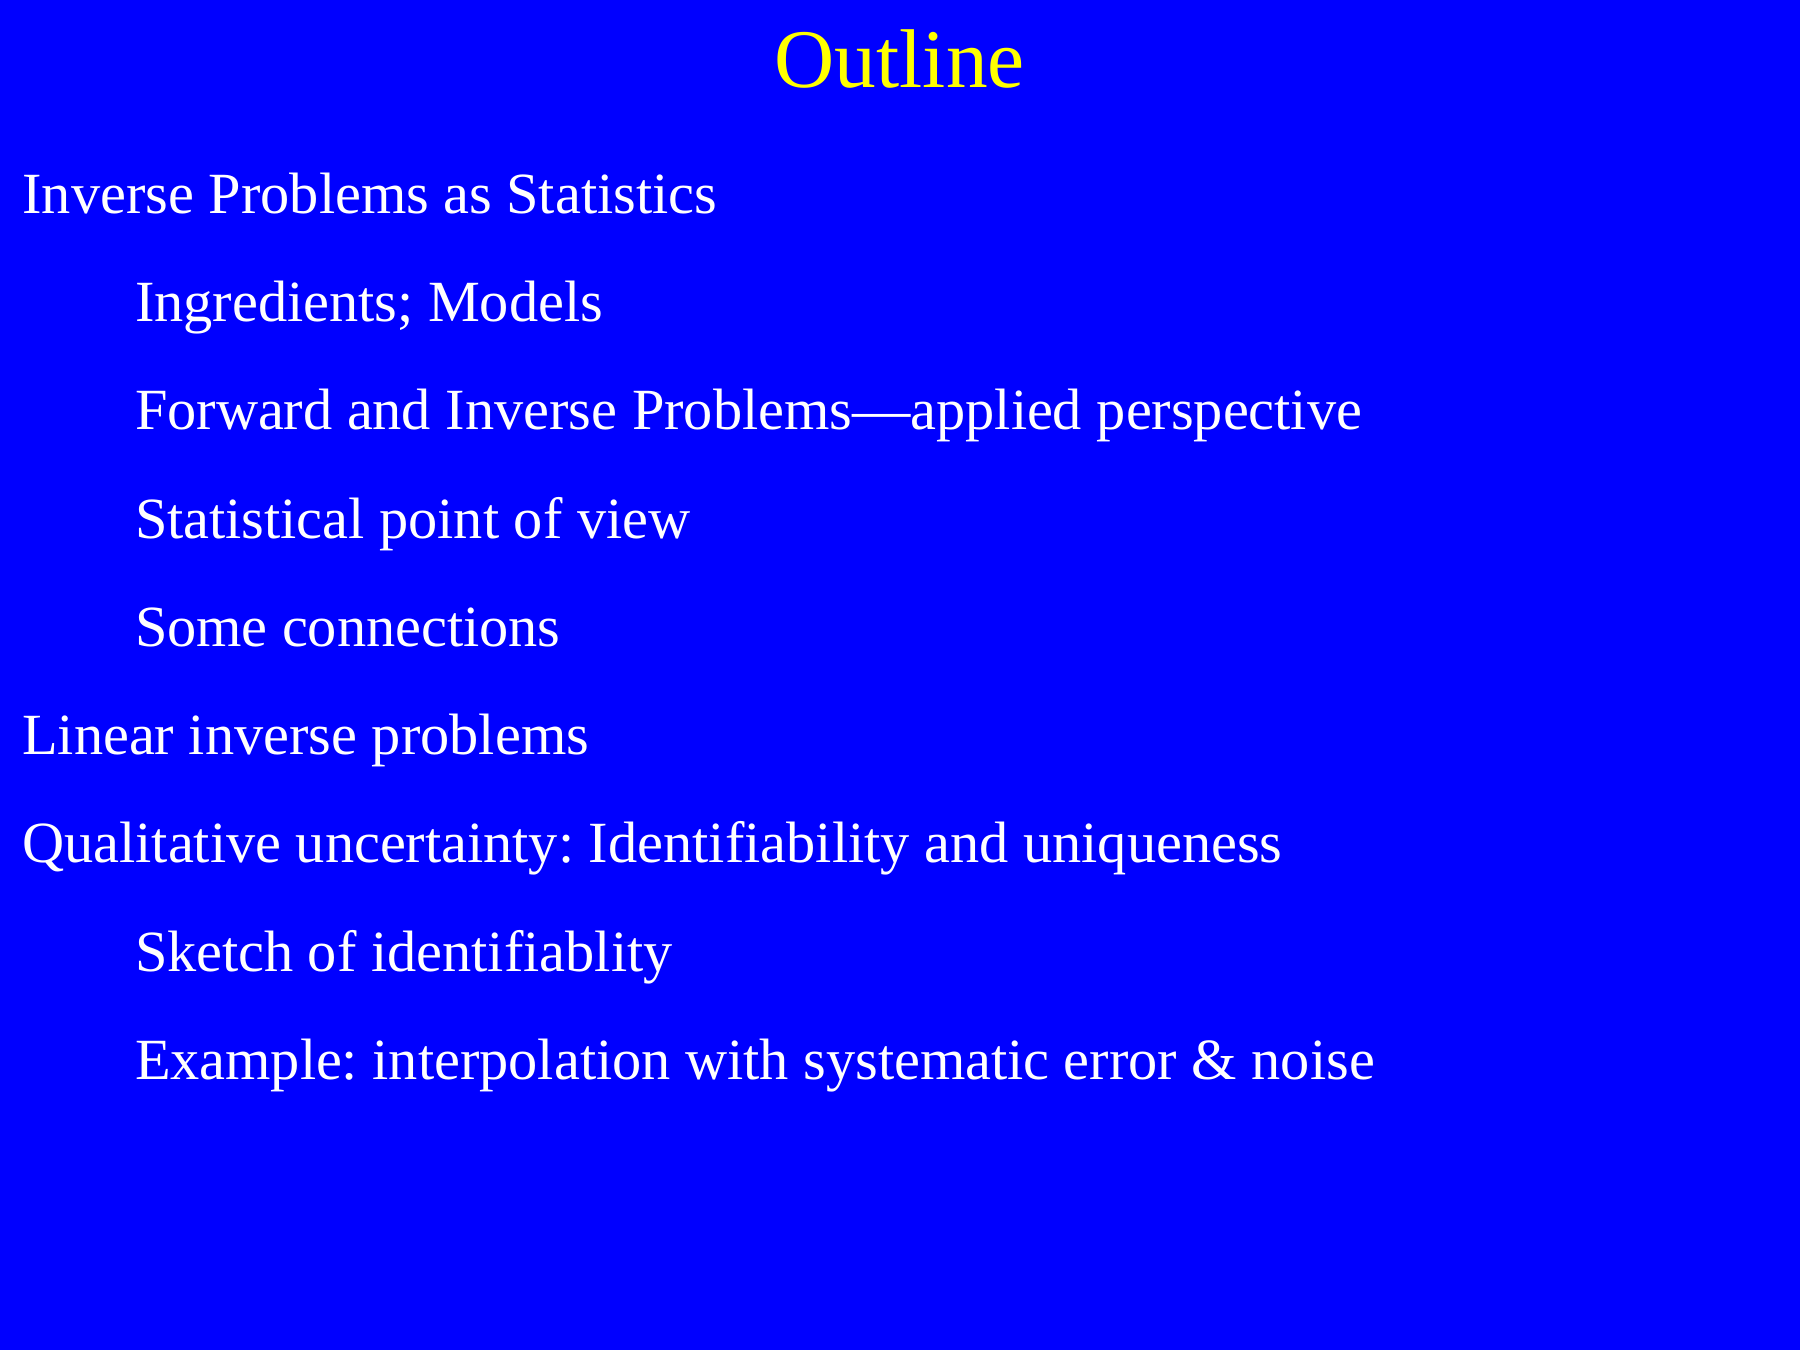

# Outline
Inverse Problems as Statistics
Ingredients; Models
Forward and Inverse Problems—applied perspective
Statistical point of view
Some connections
Linear inverse problems
Qualitative uncertainty: Identifiability and uniqueness
Sketch of identifiablity
Example: interpolation with systematic error & noise